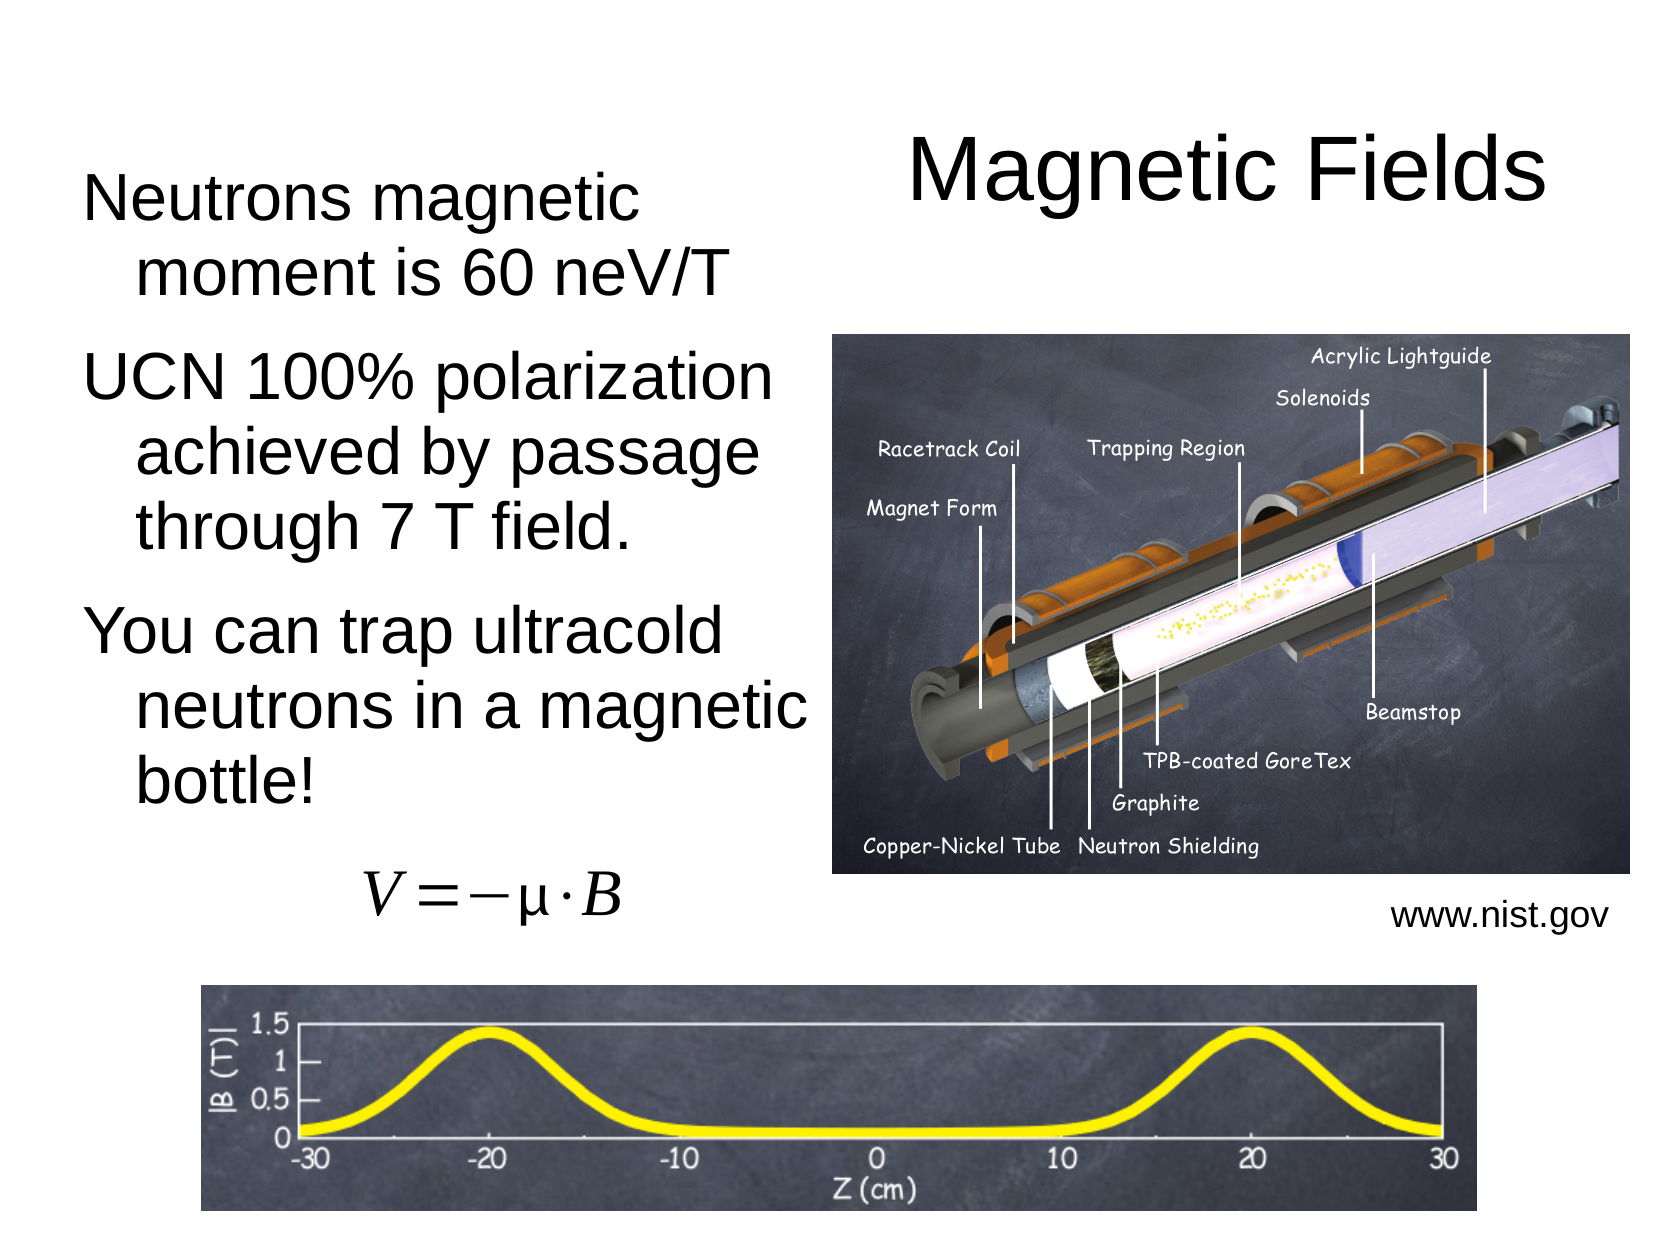

# Magnetic Fields
Neutrons magnetic moment is 60 neV/T
UCN 100% polarization achieved by passage through 7 T field.
You can trap ultracold neutrons in a magnetic bottle!
www.nist.gov